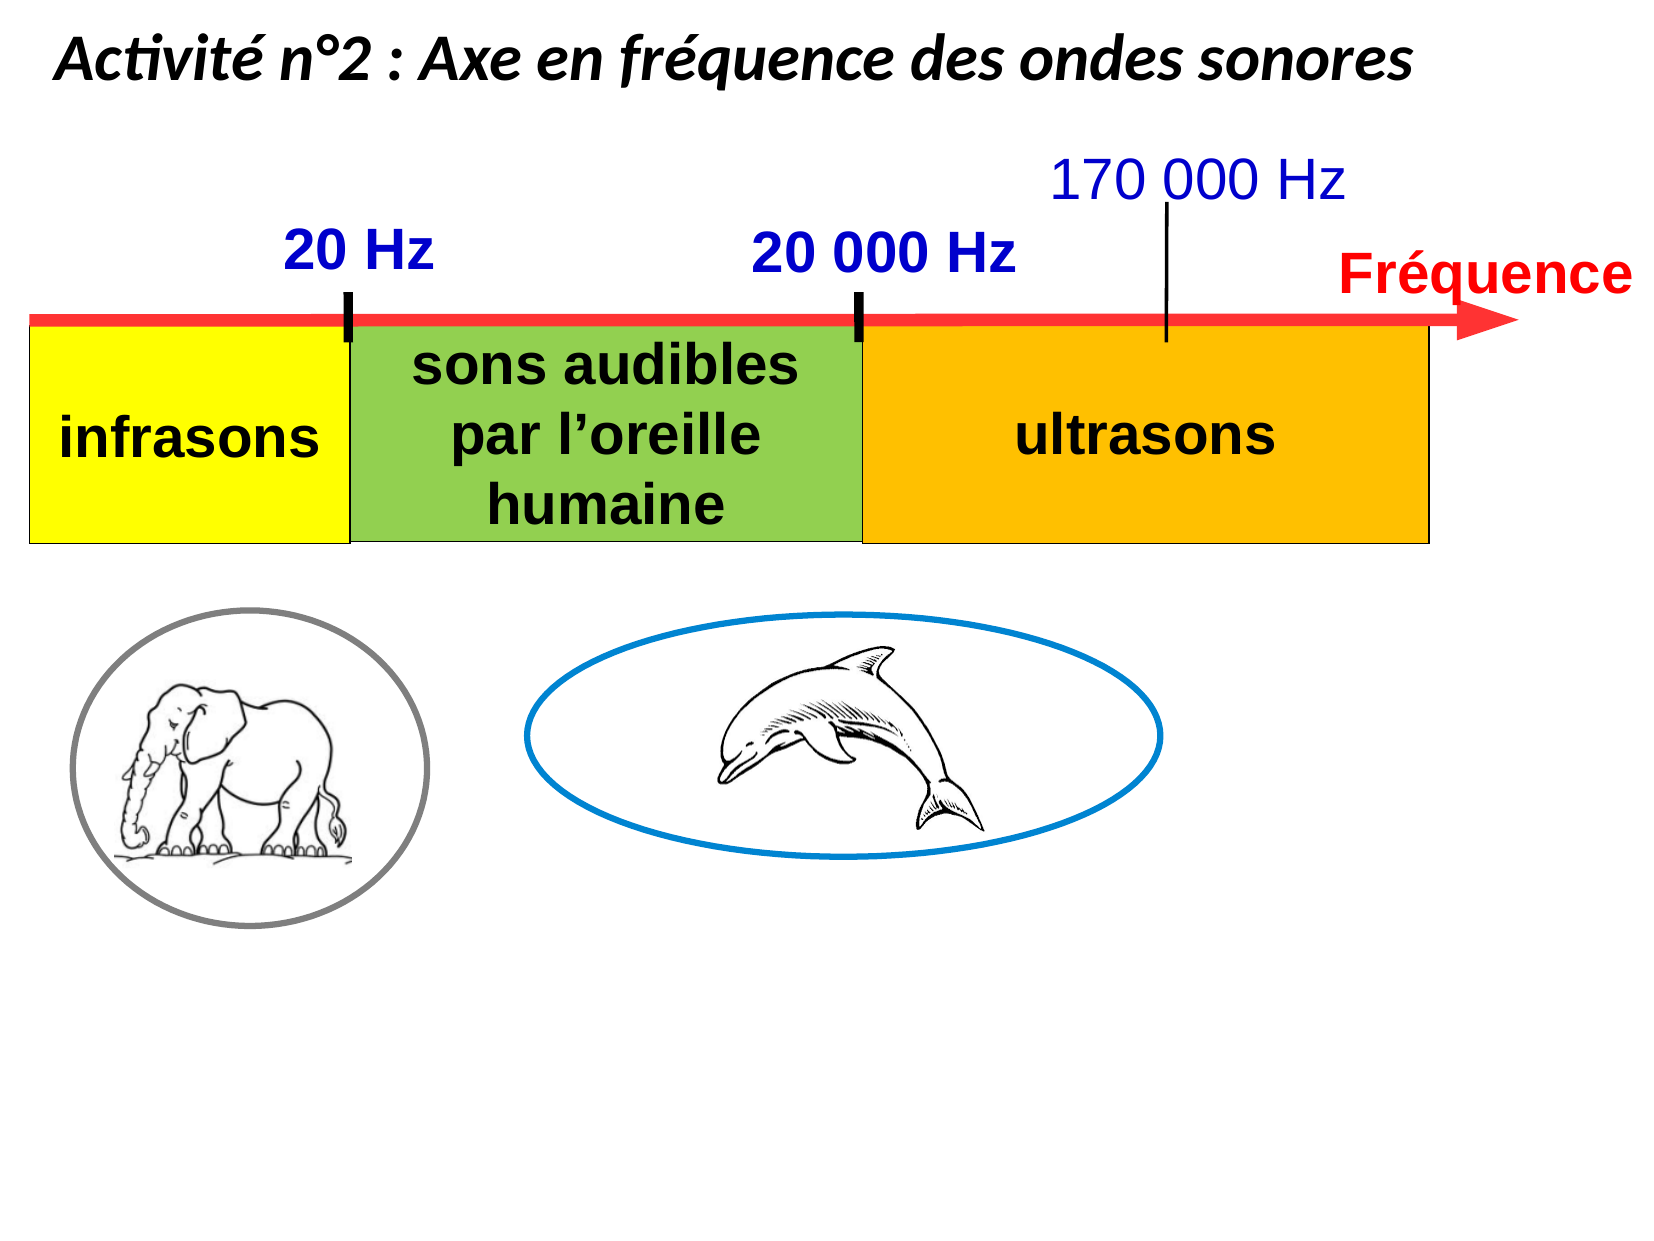

Activité n°2 : Axe en fréquence des ondes sonores
170 000 Hz
20 Hz
20 000 Hz
Fréquence
sons audibles par l’oreille humaine
ultrasons
infrasons